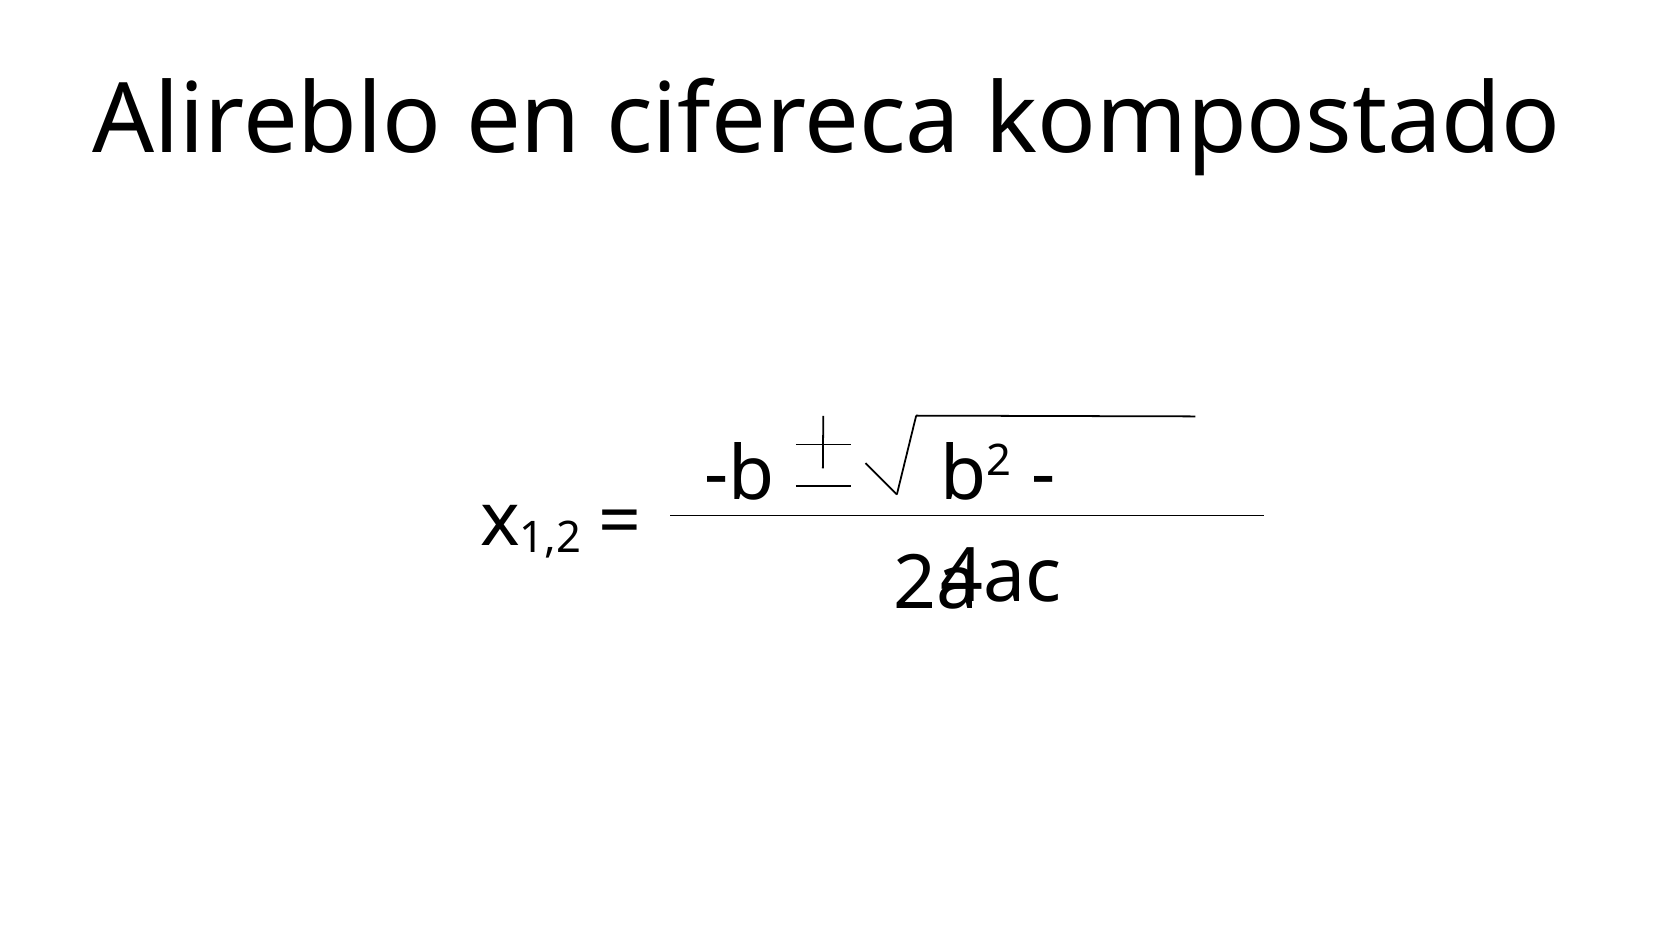

# Alireblo en cifereca kompostado
-b
b2 - 4ac
x1,2
=
2a